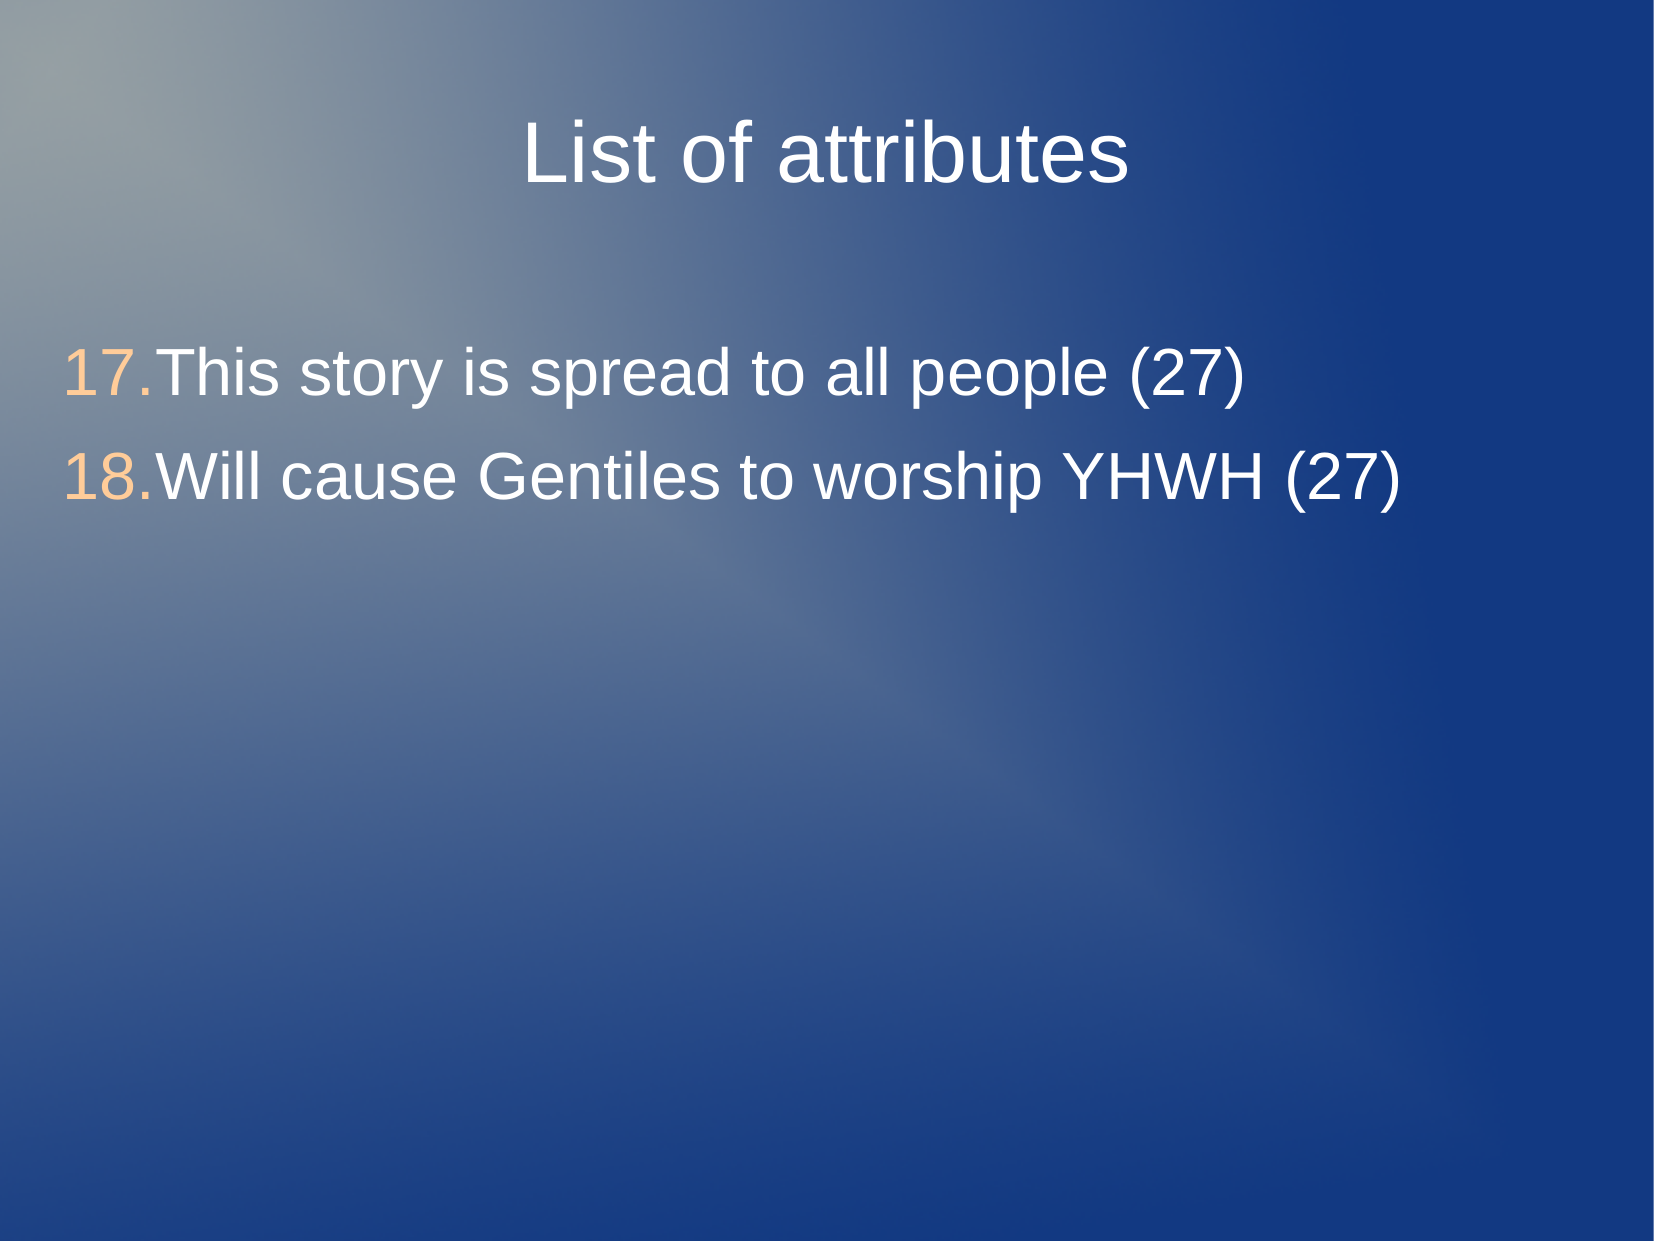

# List of attributes
This story is spread to all people (27)
Will cause Gentiles to worship YHWH (27)